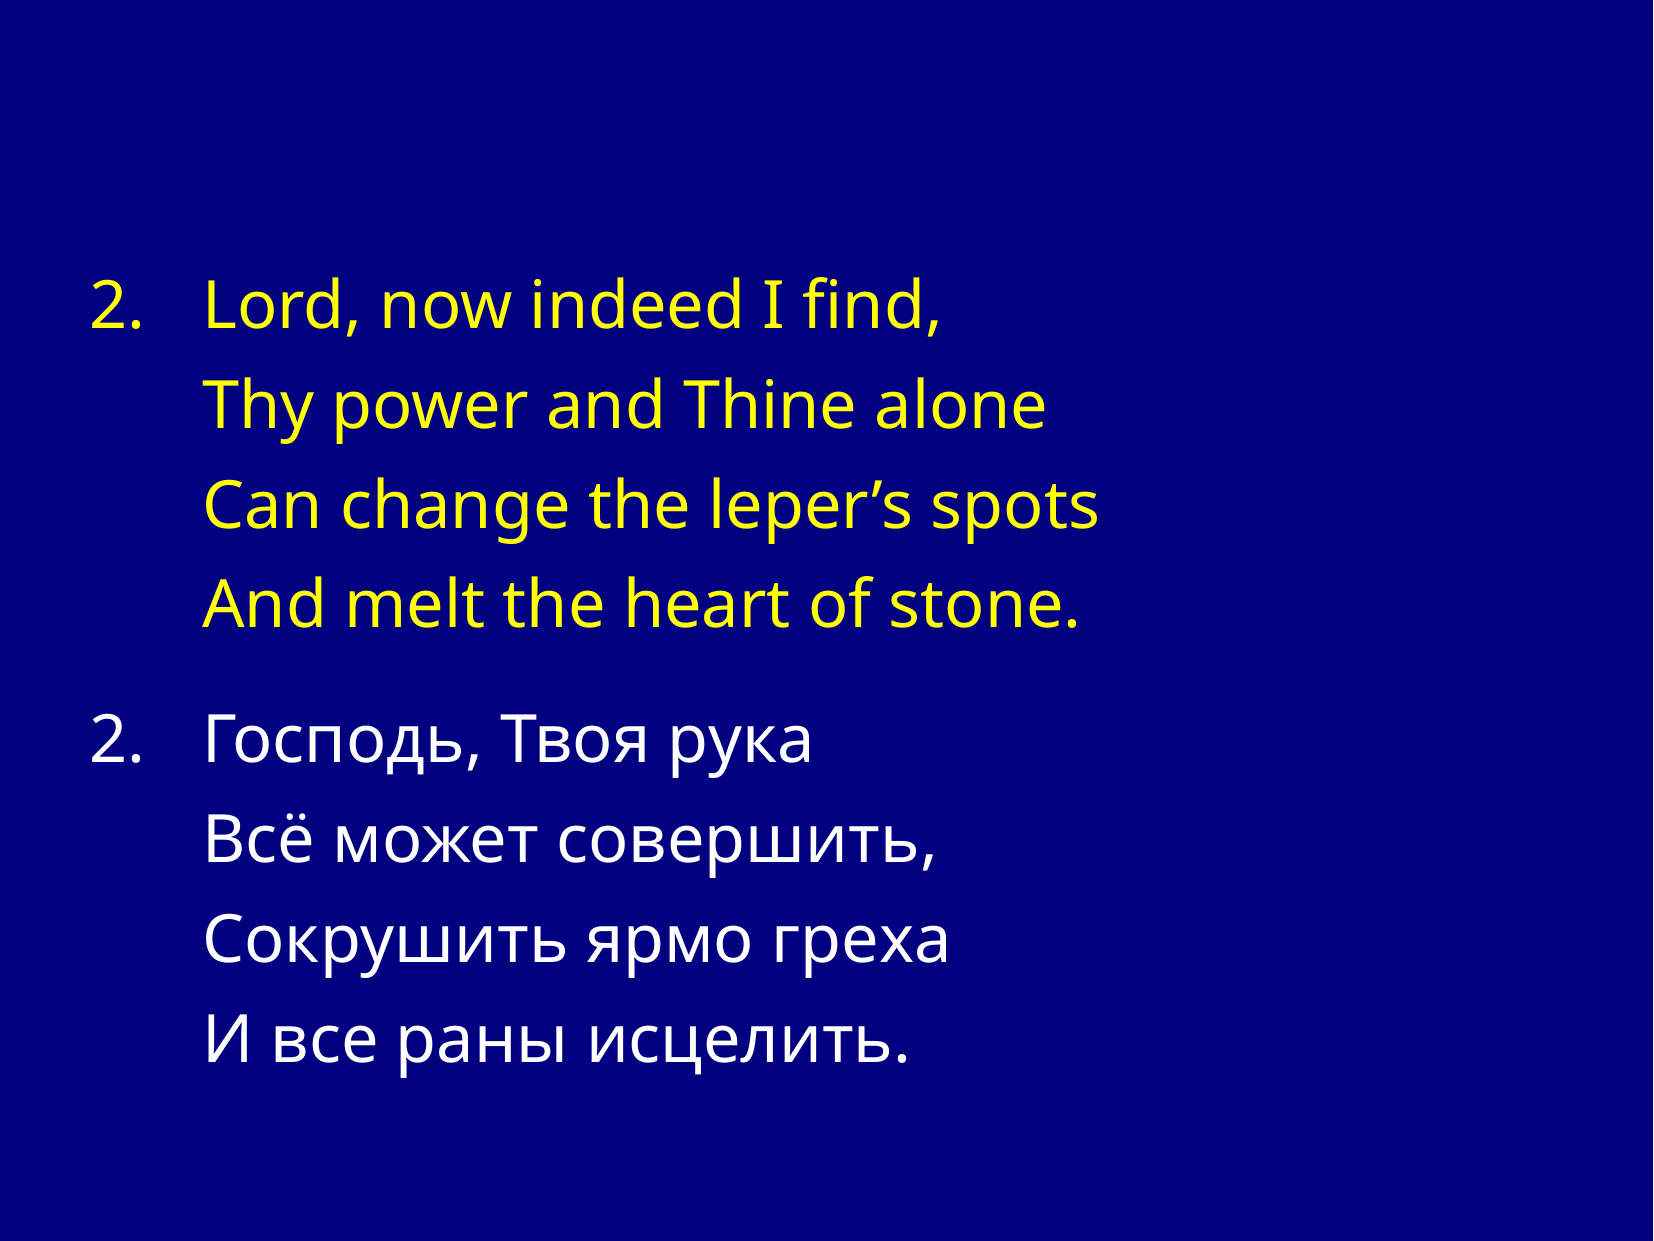

2.	Lord, now indeed I find,
	Thy power and Thine alone
	Can change the leper’s spots
	And melt the heart of stone.
2.	Господь, Твоя рука
	Всё может совершить,
	Сокрушить ярмо греха
	И все раны исцелить.